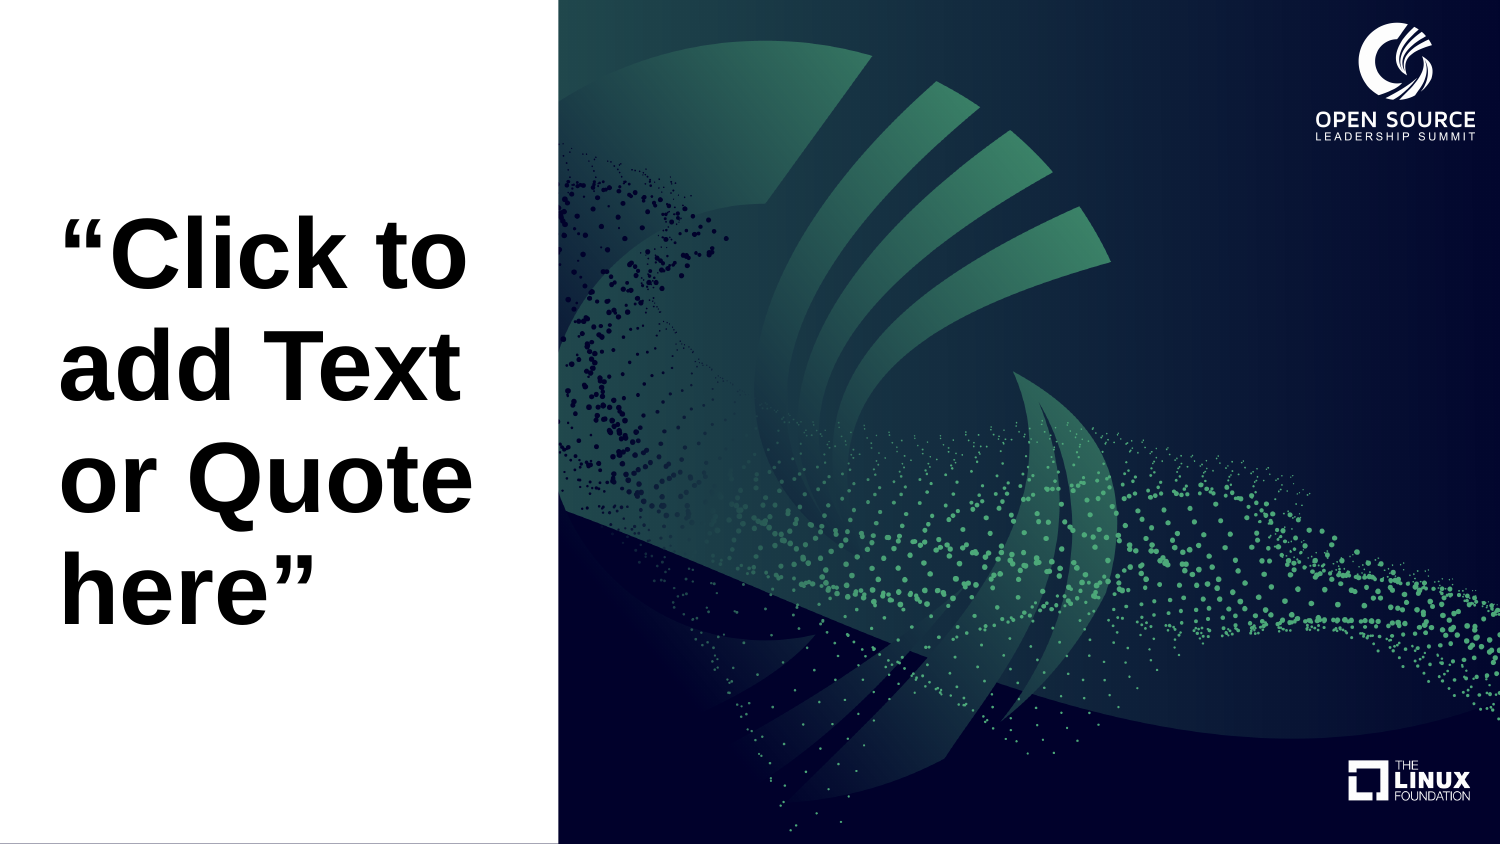

# “Click to add Text or Quote here”